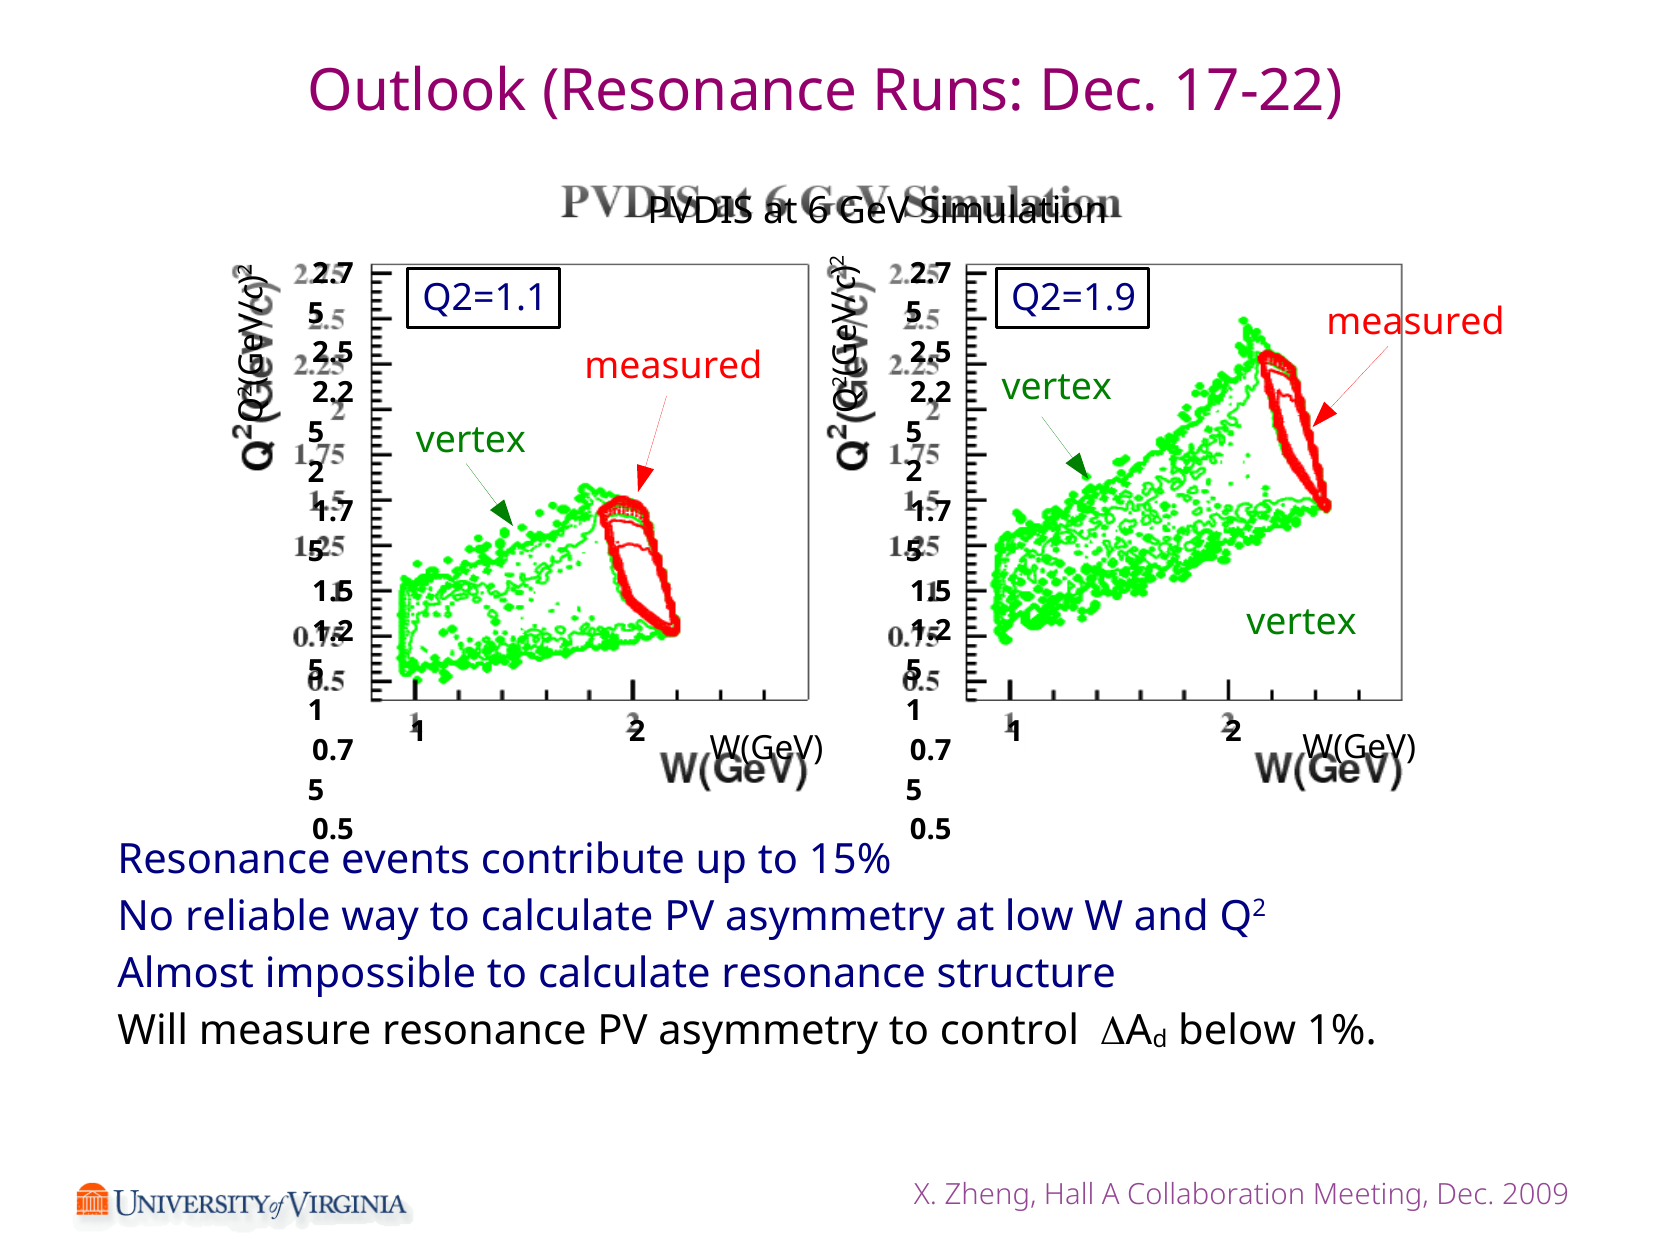

# Outlook (Resonance Runs: Dec. 17-22)
PVDIS at 6 GeV Simulation
2.75
2.5
2.25
2
1.75
1.5
1.25
1
0.75
0.5
2.75
2.5
2.25
2
1.75
1.5
1.25
1
0.75
0.5
Q2(GeV/c)2
Q2(GeV/c)2
1
1
2
2
W(GeV)
W(GeV)
Q2=1.1
Q2=1.9
measured
vertex
measured
vertex
vertex
Resonance events contribute up to 15%
No reliable way to calculate PV asymmetry at low W and Q2
Almost impossible to calculate resonance structure
Will measure resonance PV asymmetry to control DAd below 1%.